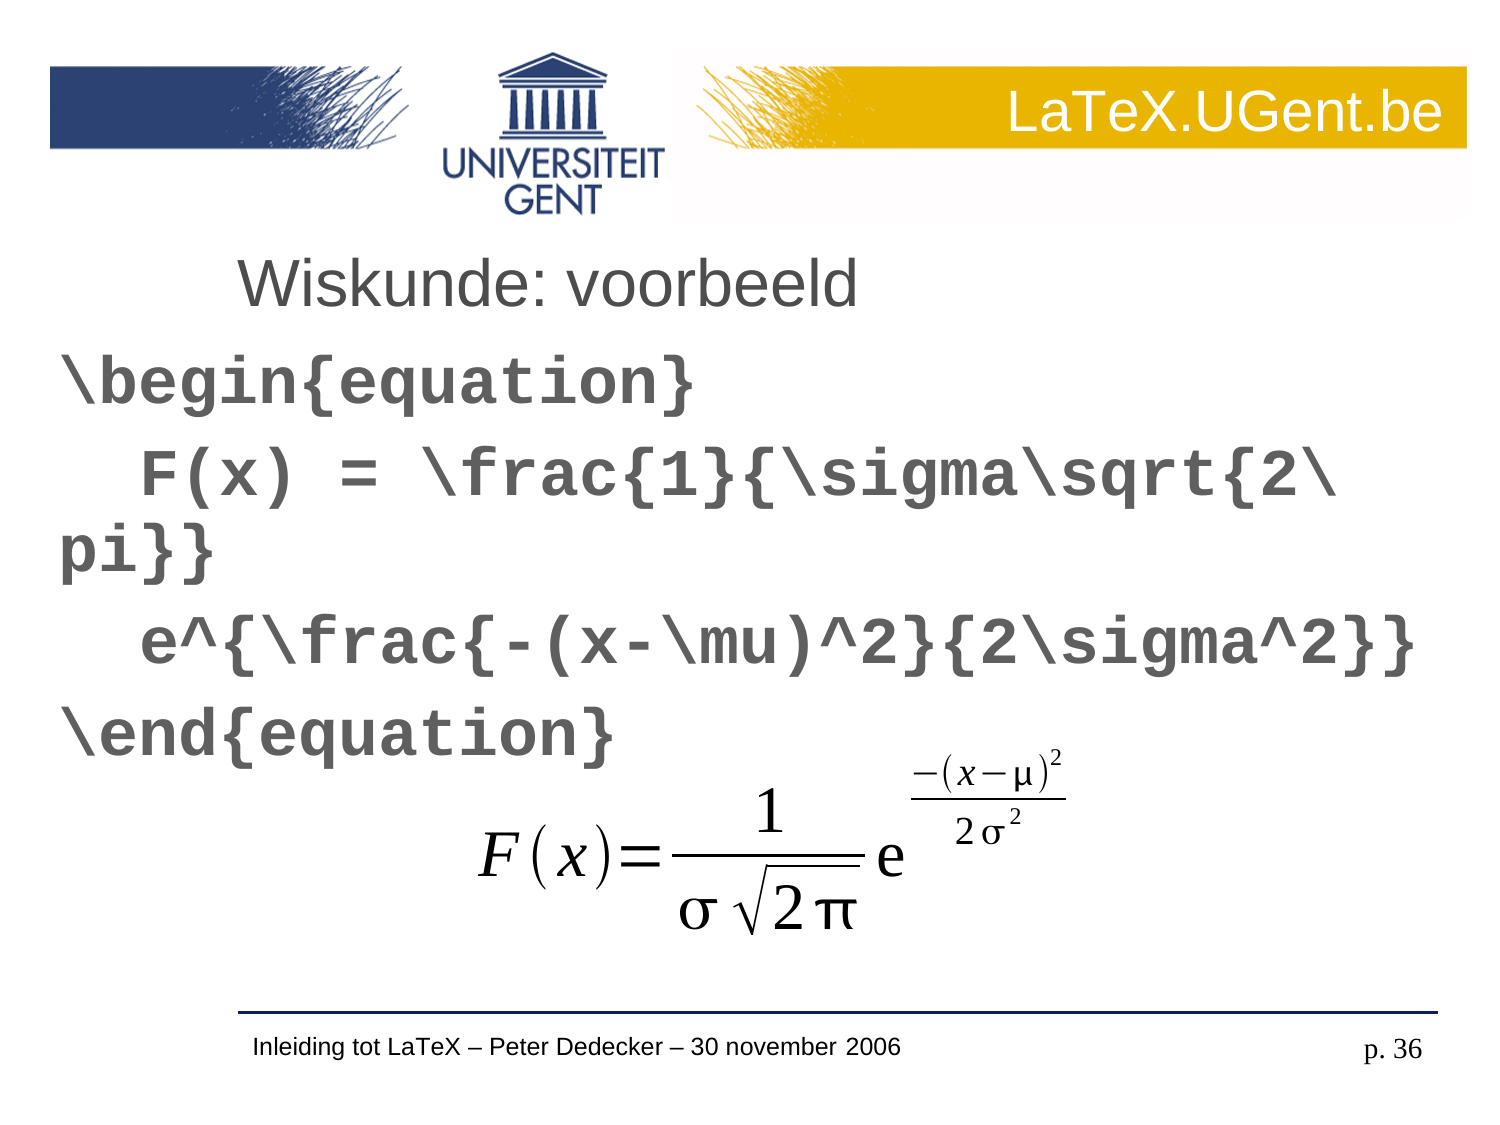

# Wiskunde: voorbeeld
\begin{equation}
 F(x) = \frac{1}{\sigma\sqrt{2\pi}}
 e^{\frac{-(x-\mu)^2}{2\sigma^2}}
\end{equation}
36